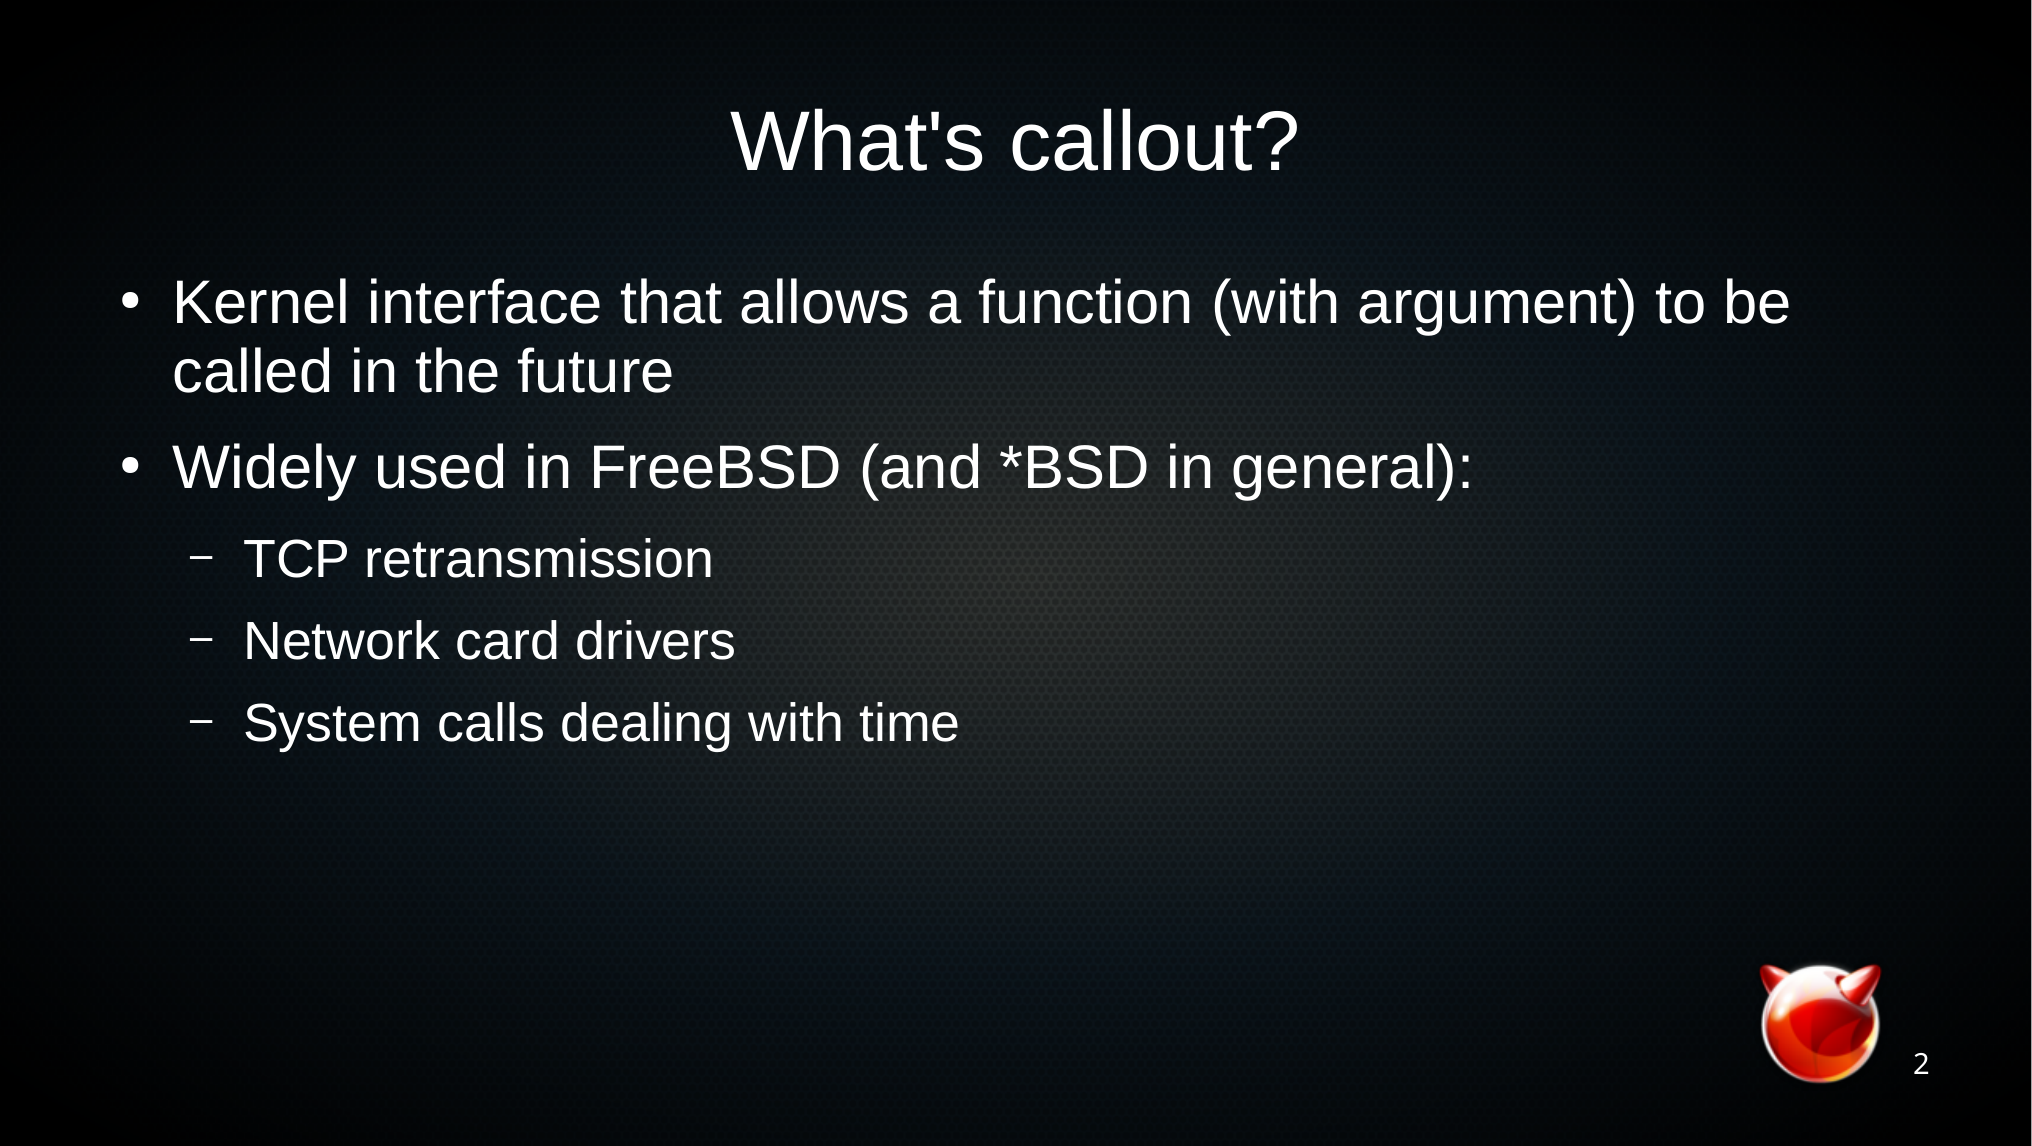

# What's callout?
Kernel interface that allows a function (with argument) to be called in the future
Widely used in FreeBSD (and *BSD in general):
TCP retransmission
Network card drivers
System calls dealing with time
2